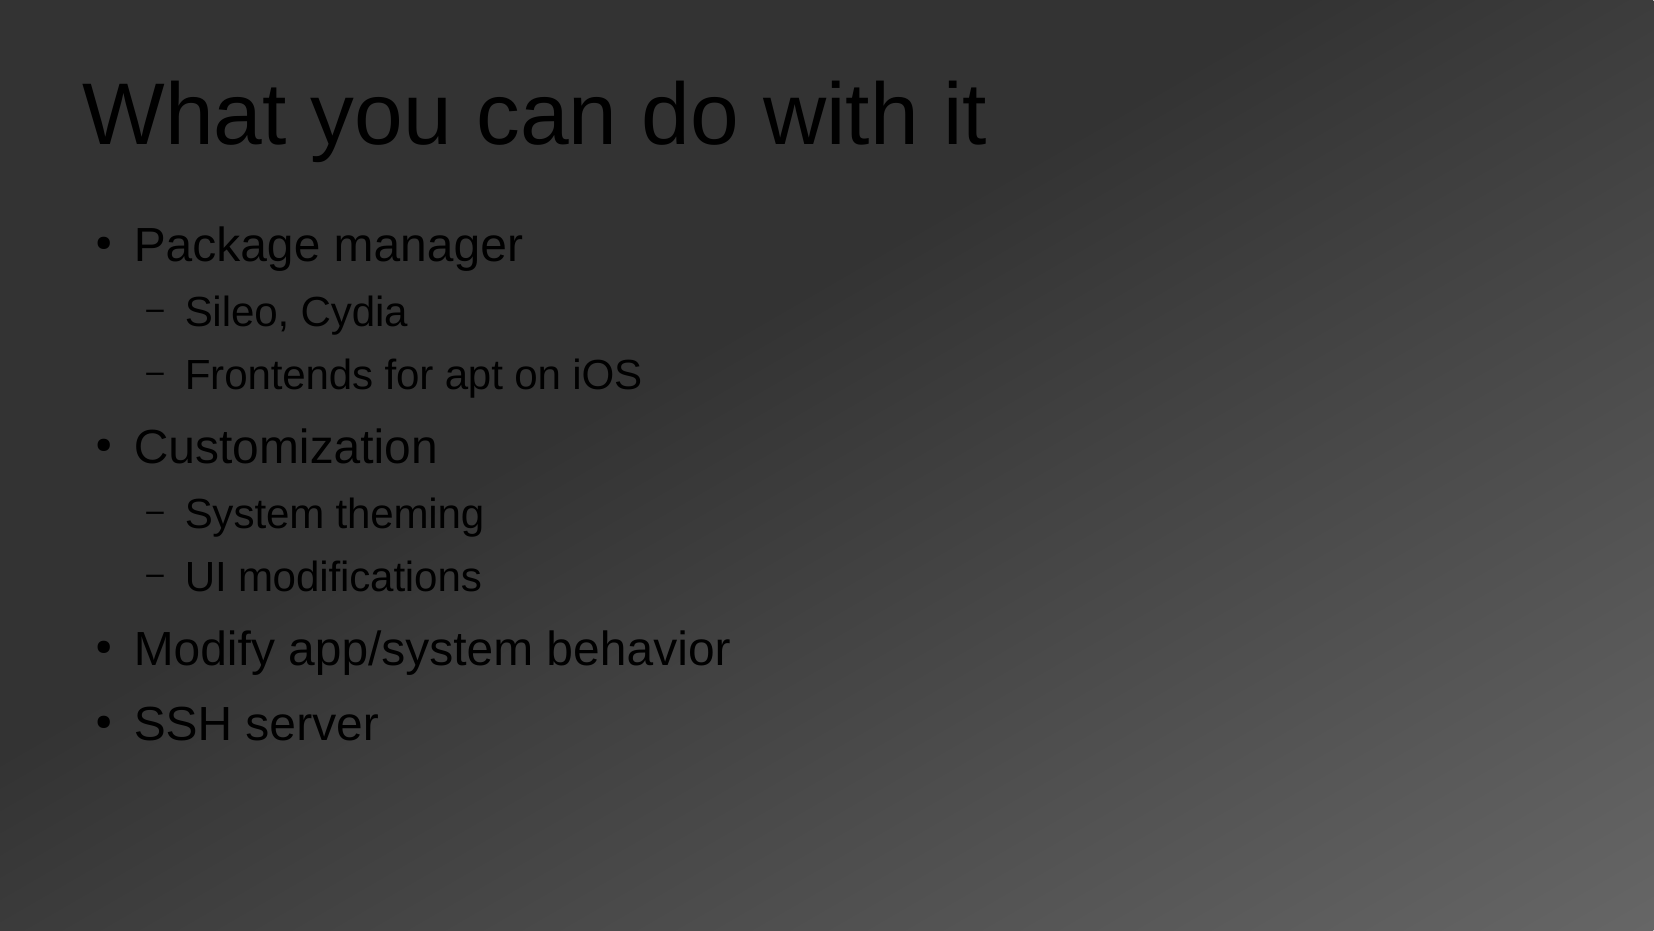

# What you can do with it
Package manager
Sileo, Cydia
Frontends for apt on iOS
Customization
System theming
UI modifications
Modify app/system behavior
SSH server